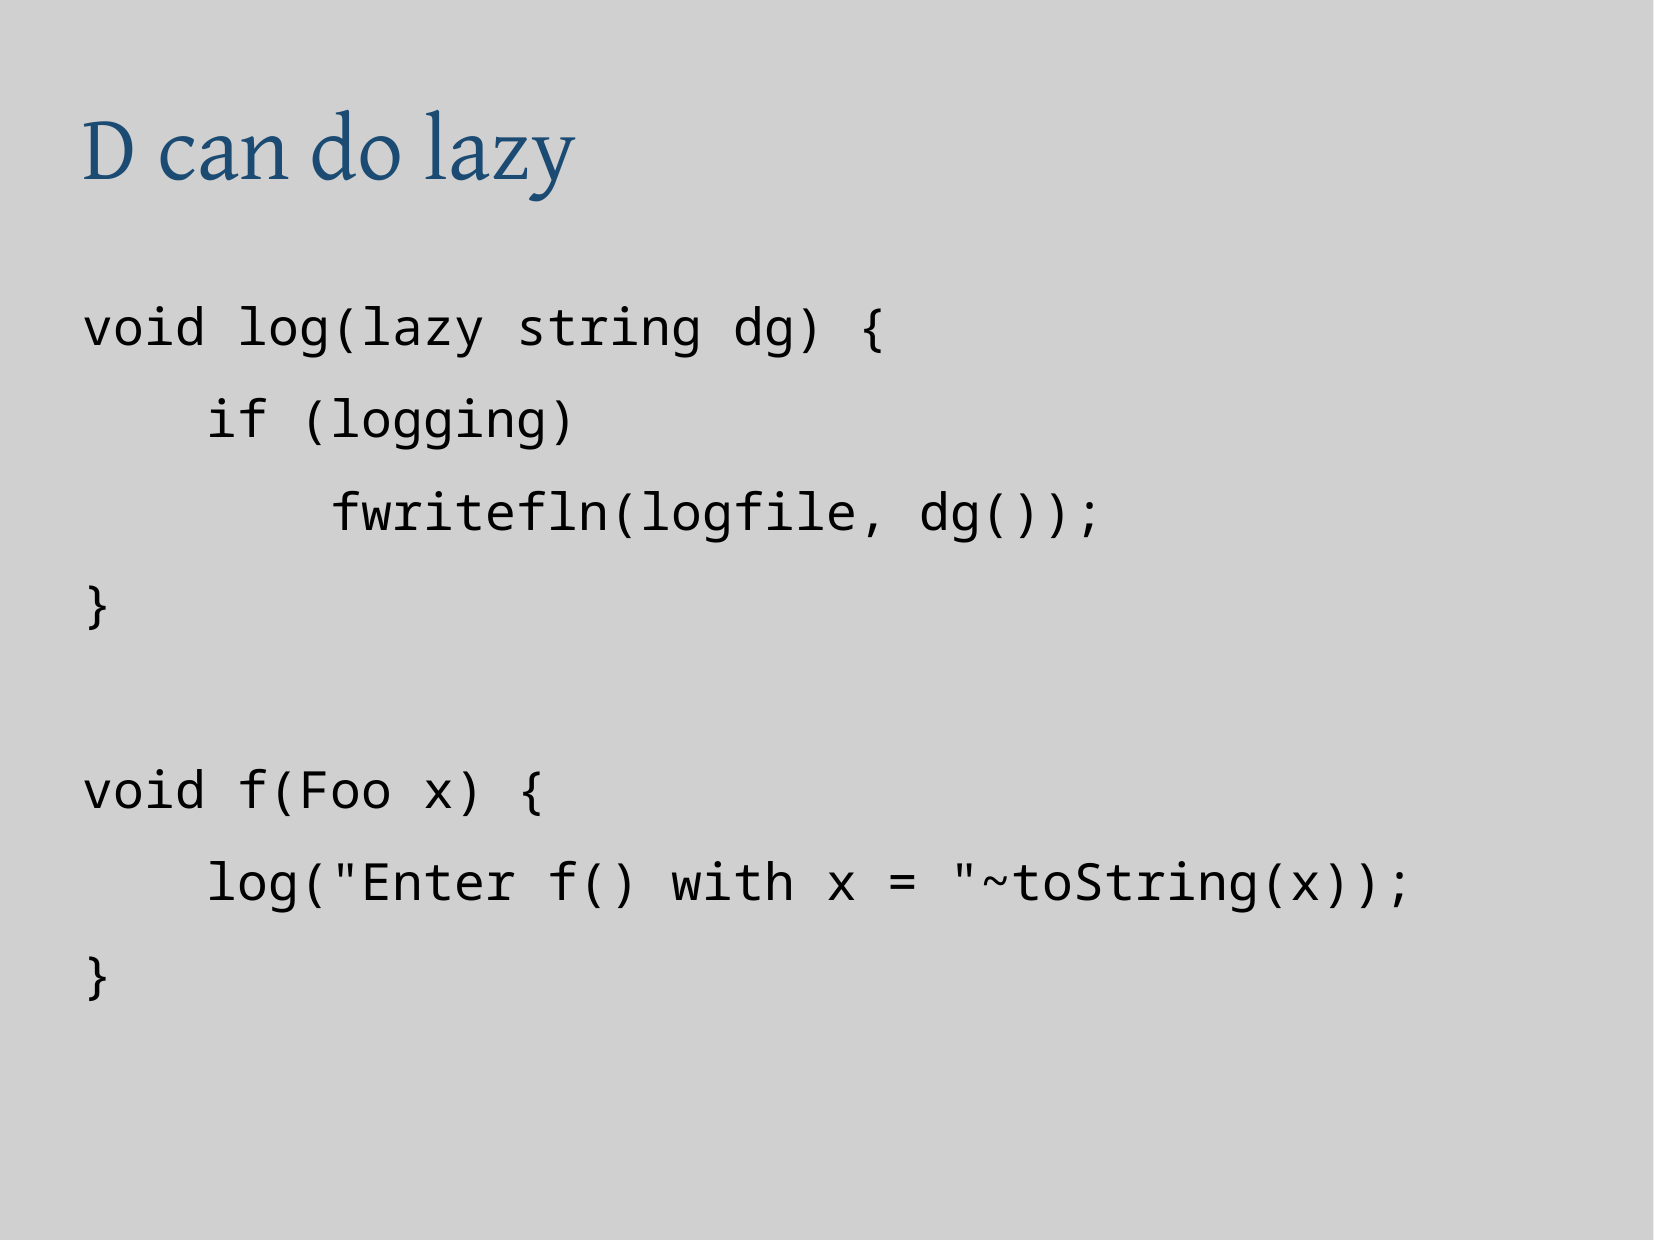

# D can do lazy
void log(lazy string dg) {
 if (logging)
 fwritefln(logfile, dg());
}
void f(Foo x) {
 log("Enter f() with x = "~toString(x));
}